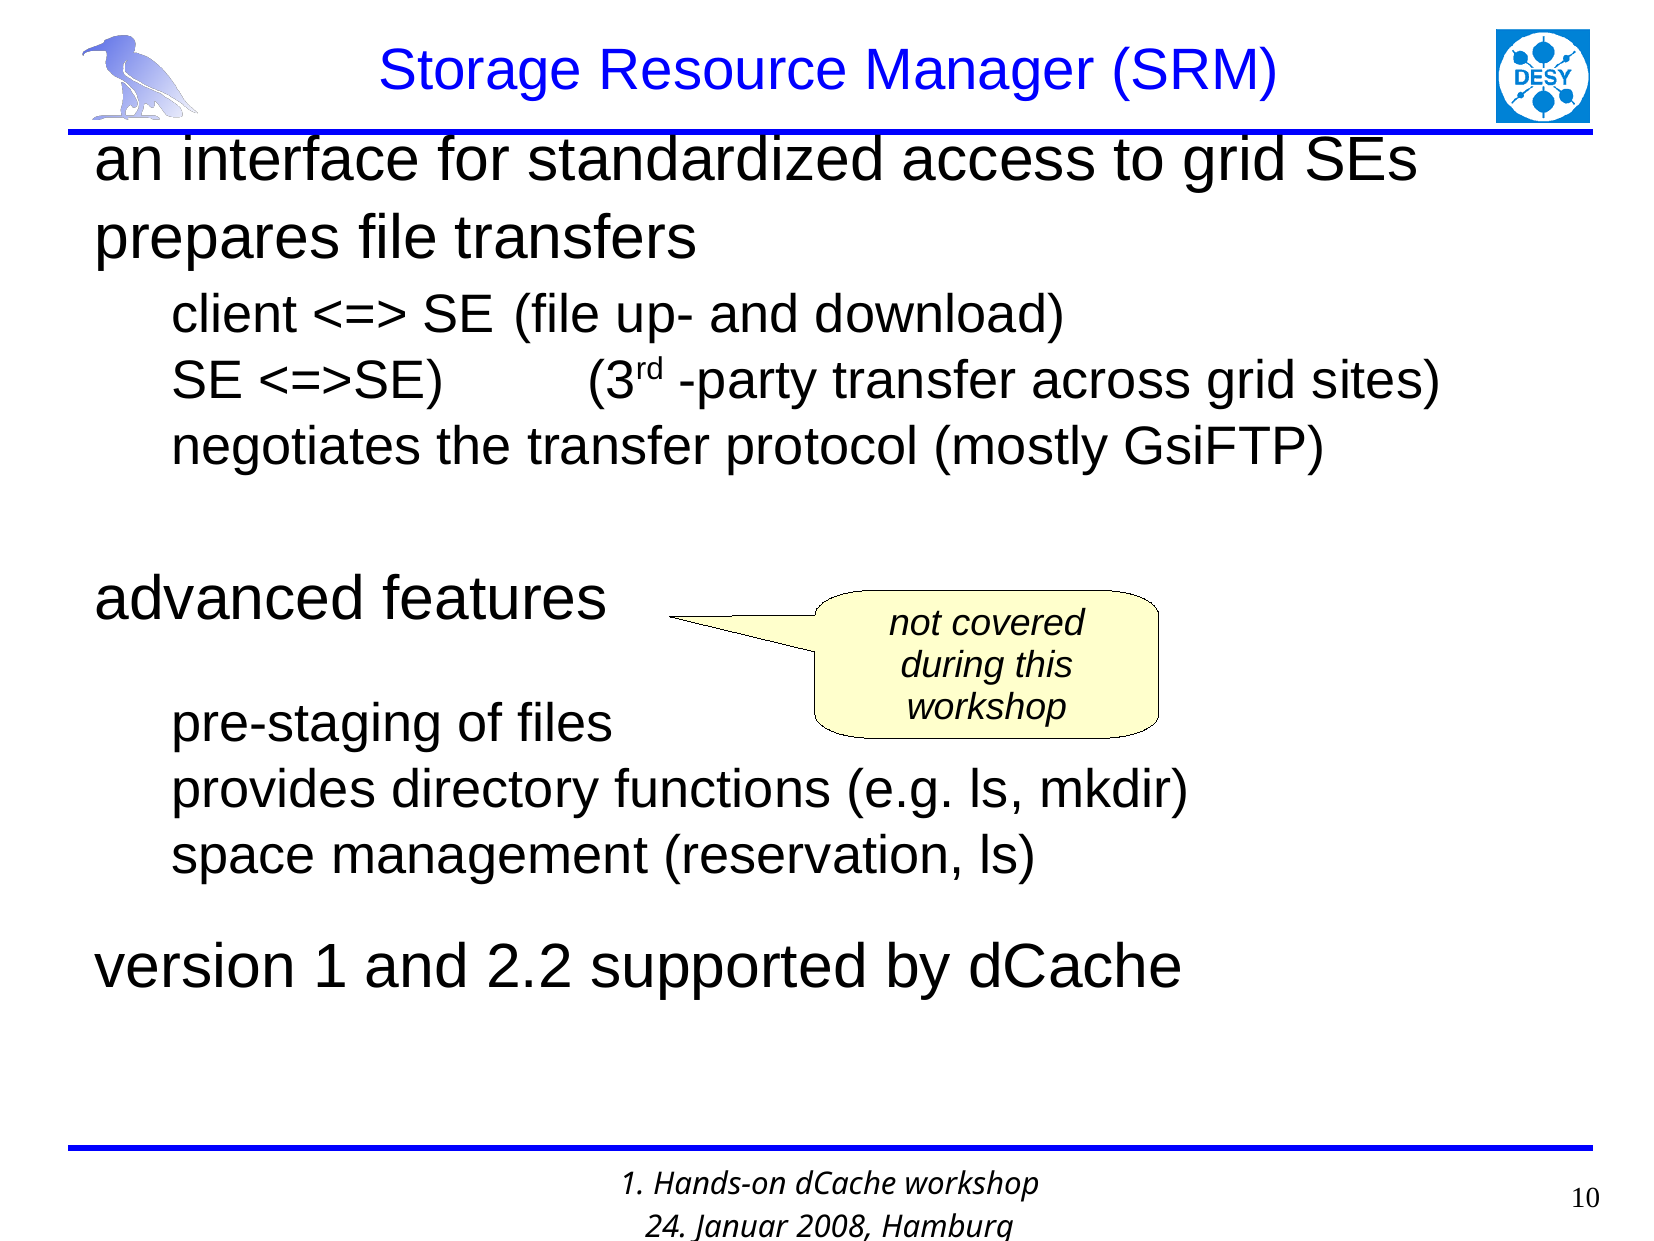

# Storage Resource Manager (SRM)
an interface for standardized access to grid SEs
prepares file transfers
client <=> SE	(file up- and download)
SE <=>SE)		(3rd -party transfer across grid sites)
negotiates the transfer protocol (mostly GsiFTP)
advanced features
pre-staging of files
provides directory functions (e.g. ls, mkdir)
space management (reservation, ls)
version 1 and 2.2 supported by dCache
not covered during this workshop
10